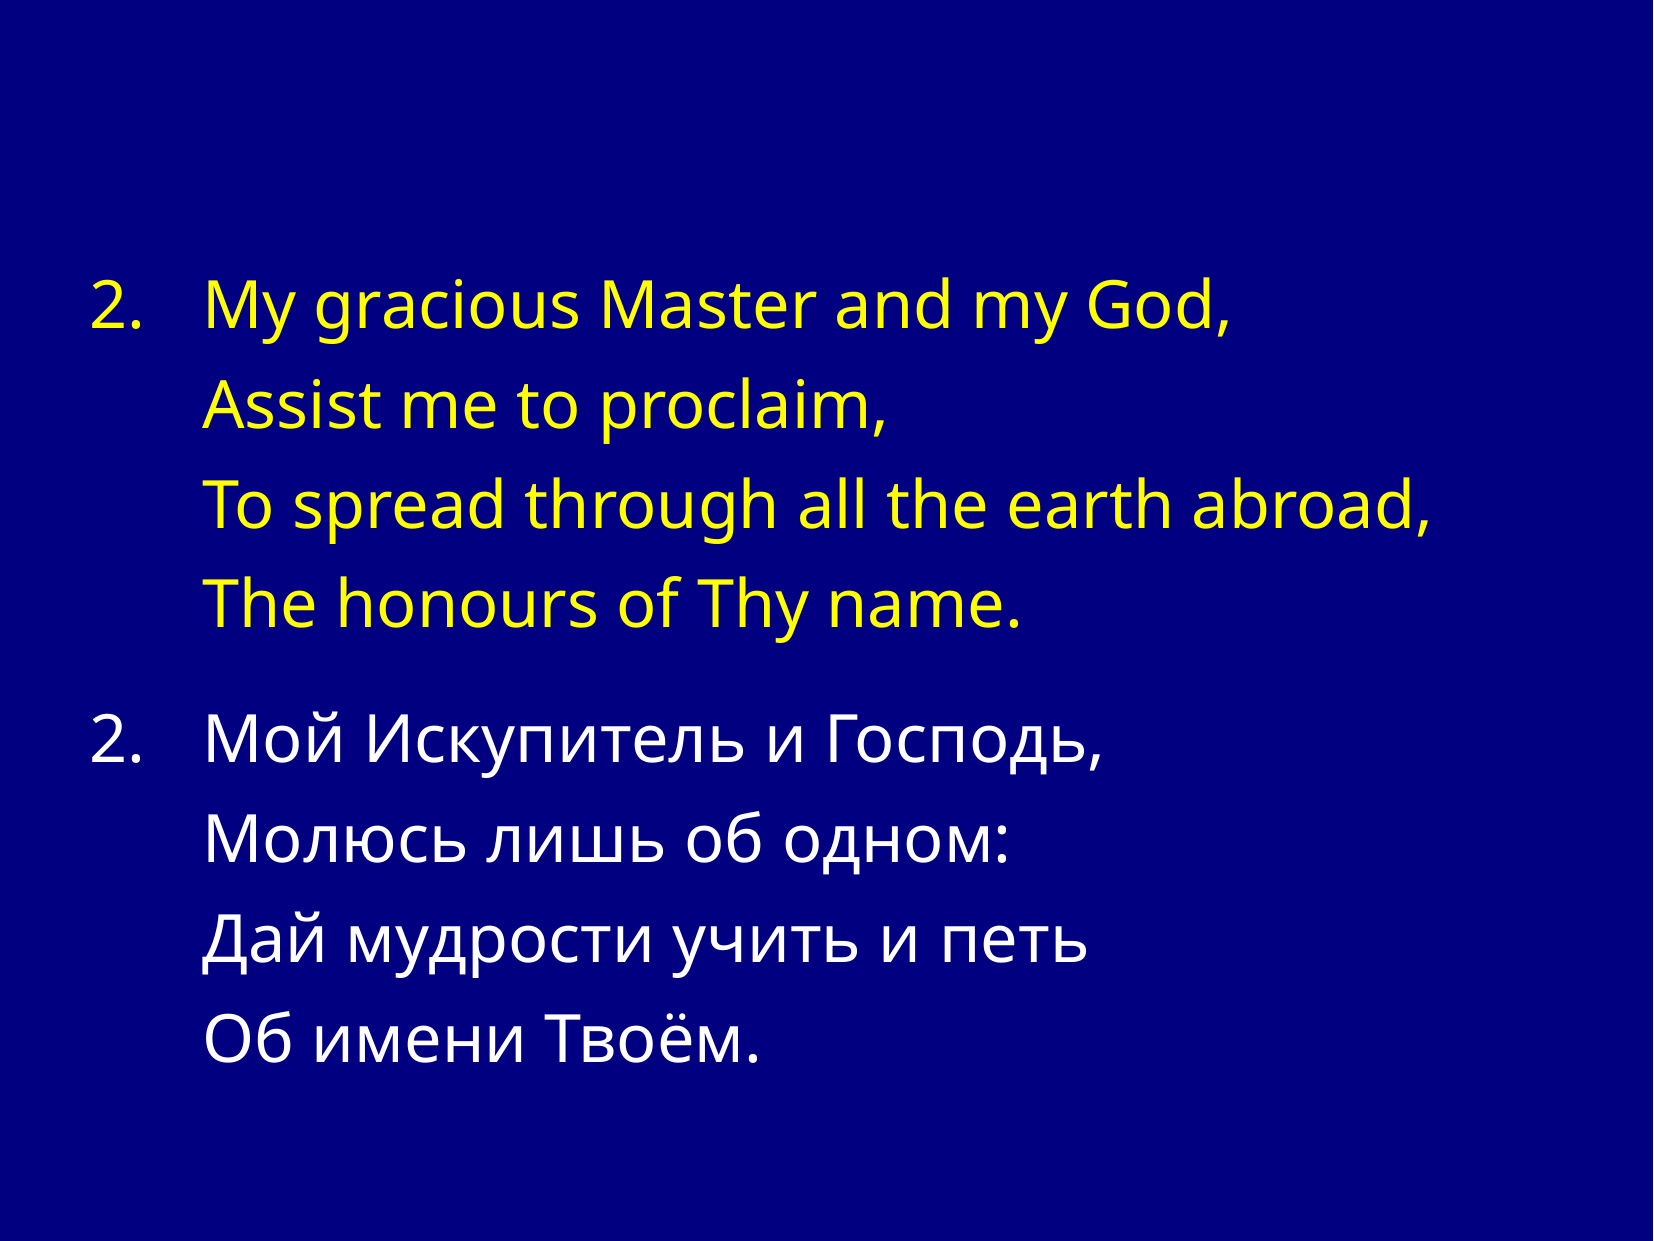

2.	My gracious Master and my God,
	Assist me to proclaim,
	To spread through all the earth abroad,
	The honours of Thy name.
2.	Мой Искупитель и Господь,
	Молюсь лишь об одном:
	Дай мудрости учить и петь
	Об имени Твоём.